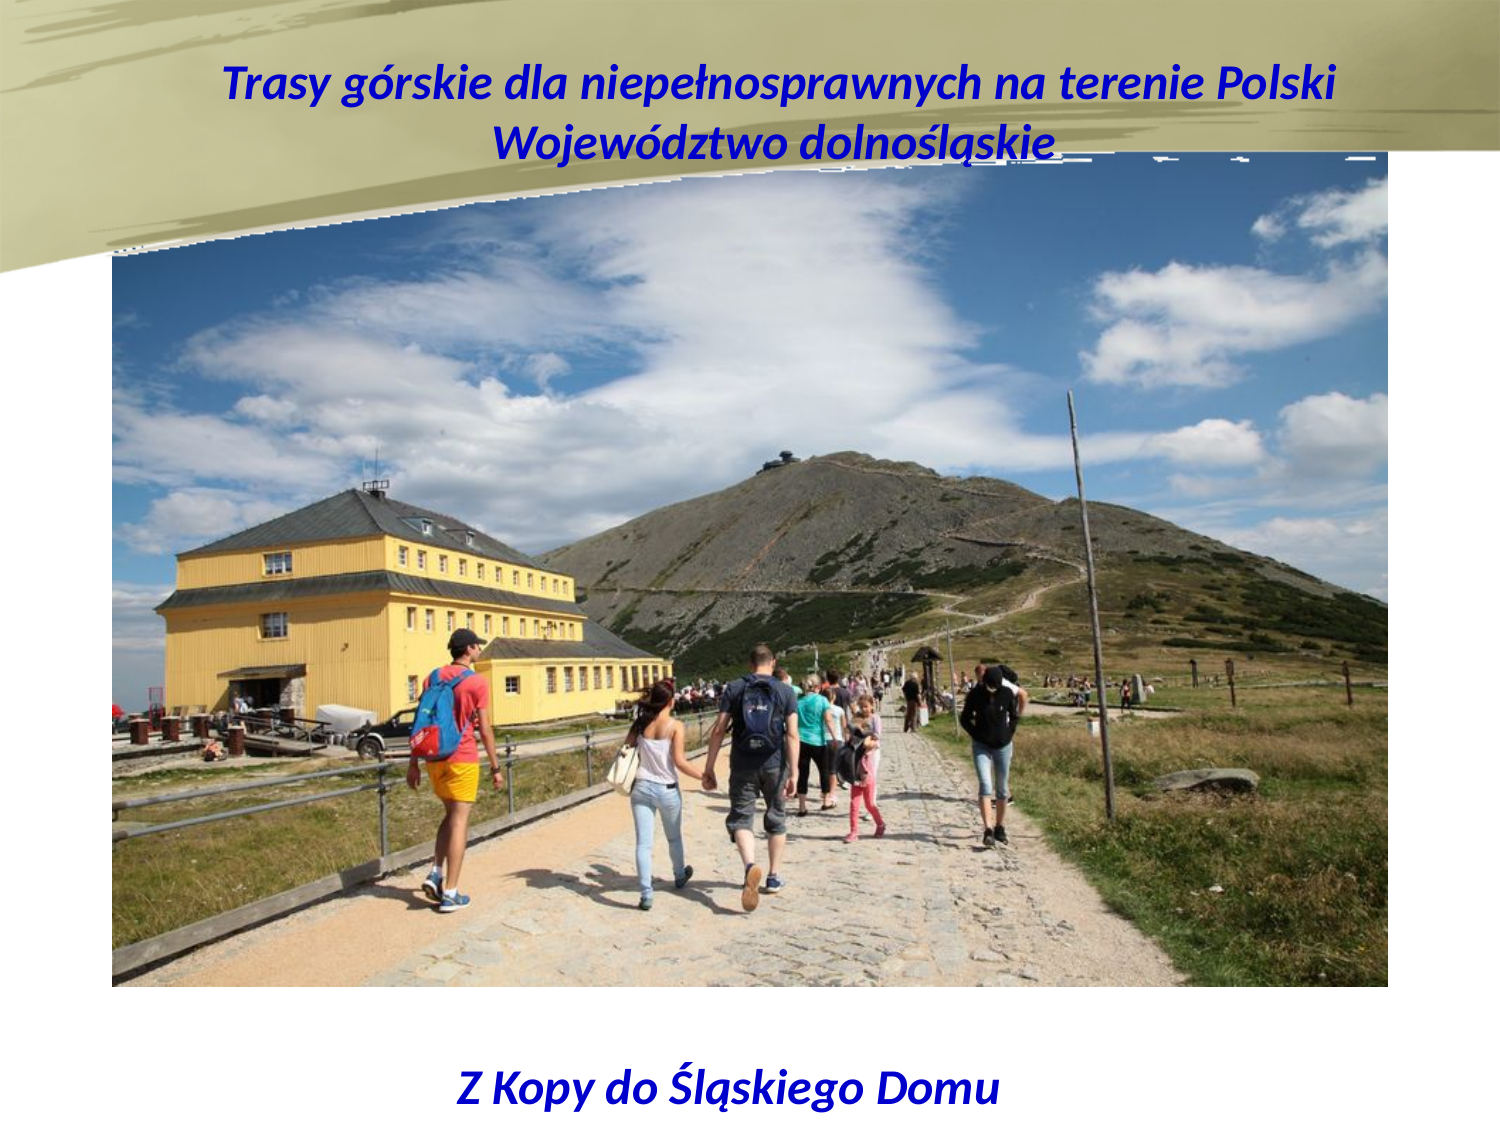

# Trasy górskie dla niepełnosprawnych na terenie Polski Województwo dolnośląskie
Z Kopy do Śląskiego Domu